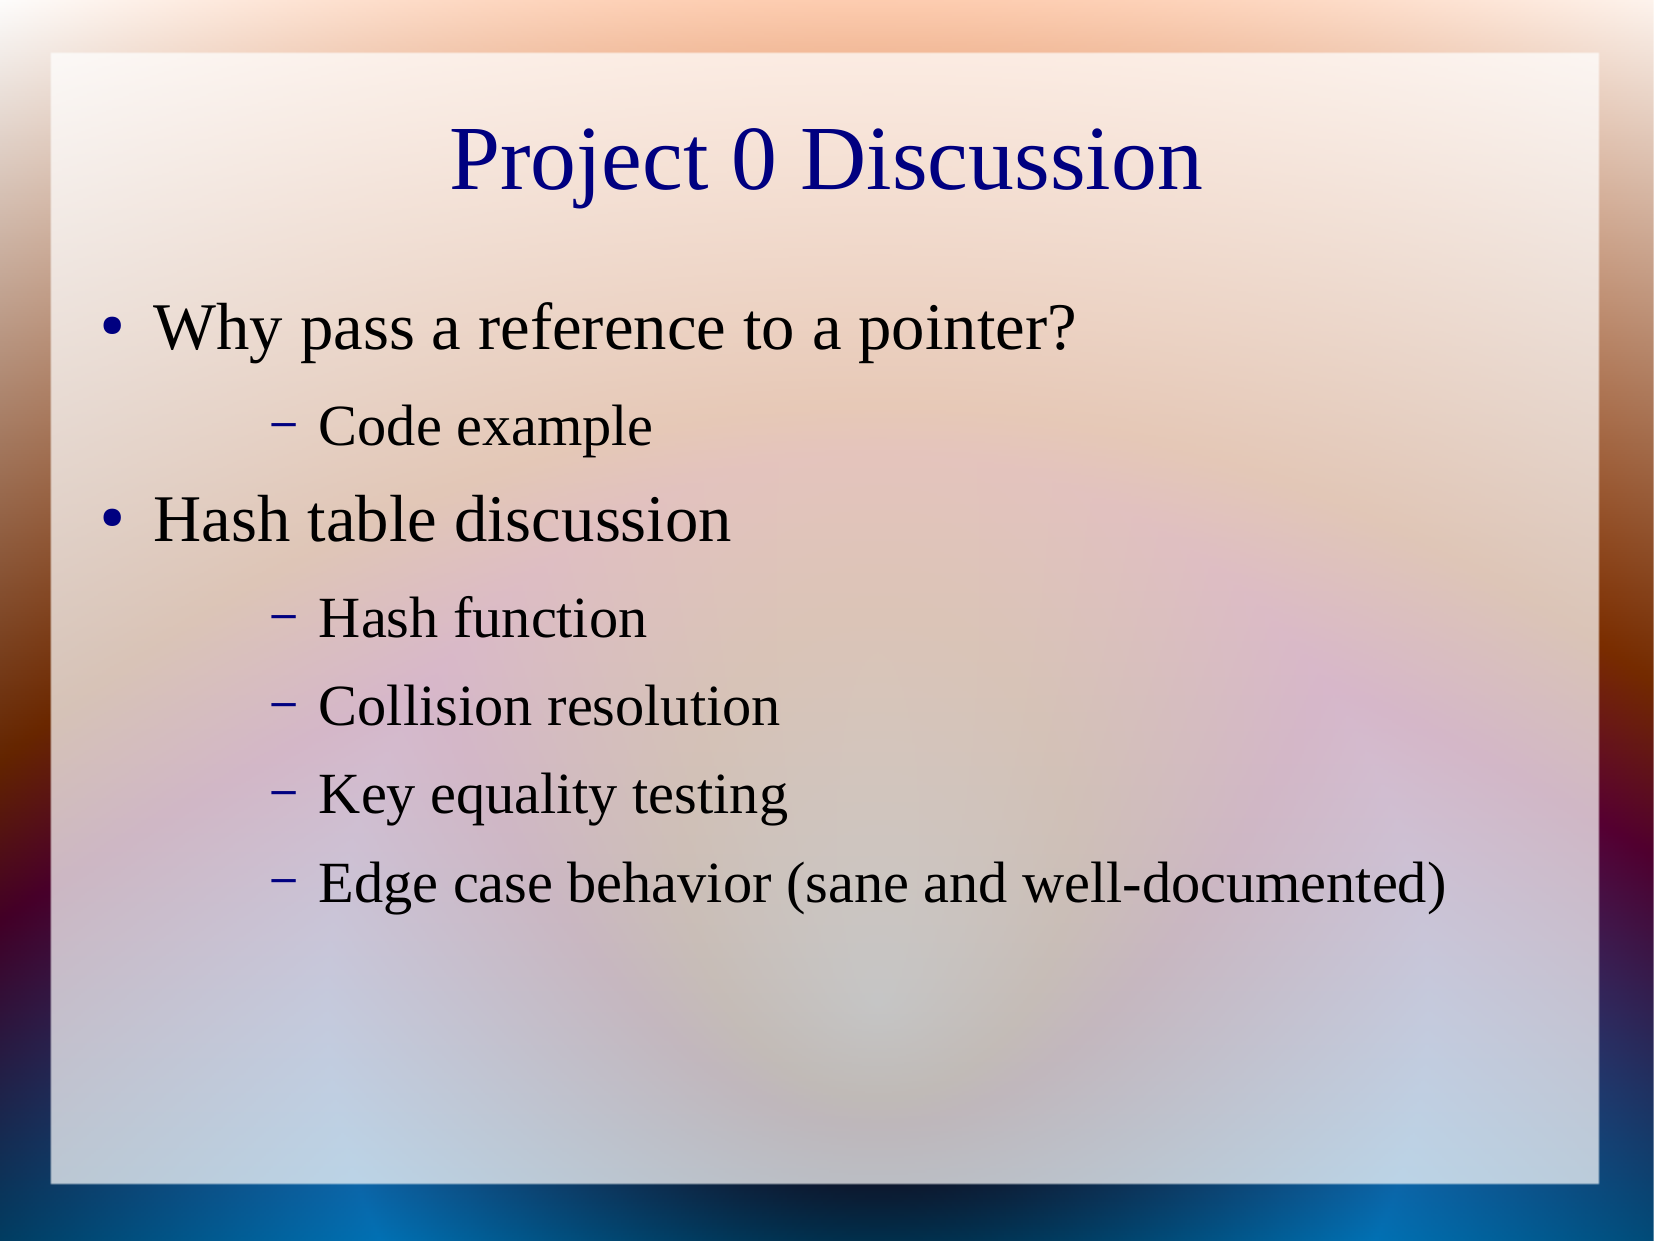

# Project 0 Discussion
Why pass a reference to a pointer?
Code example
Hash table discussion
Hash function
Collision resolution
Key equality testing
Edge case behavior (sane and well-documented)